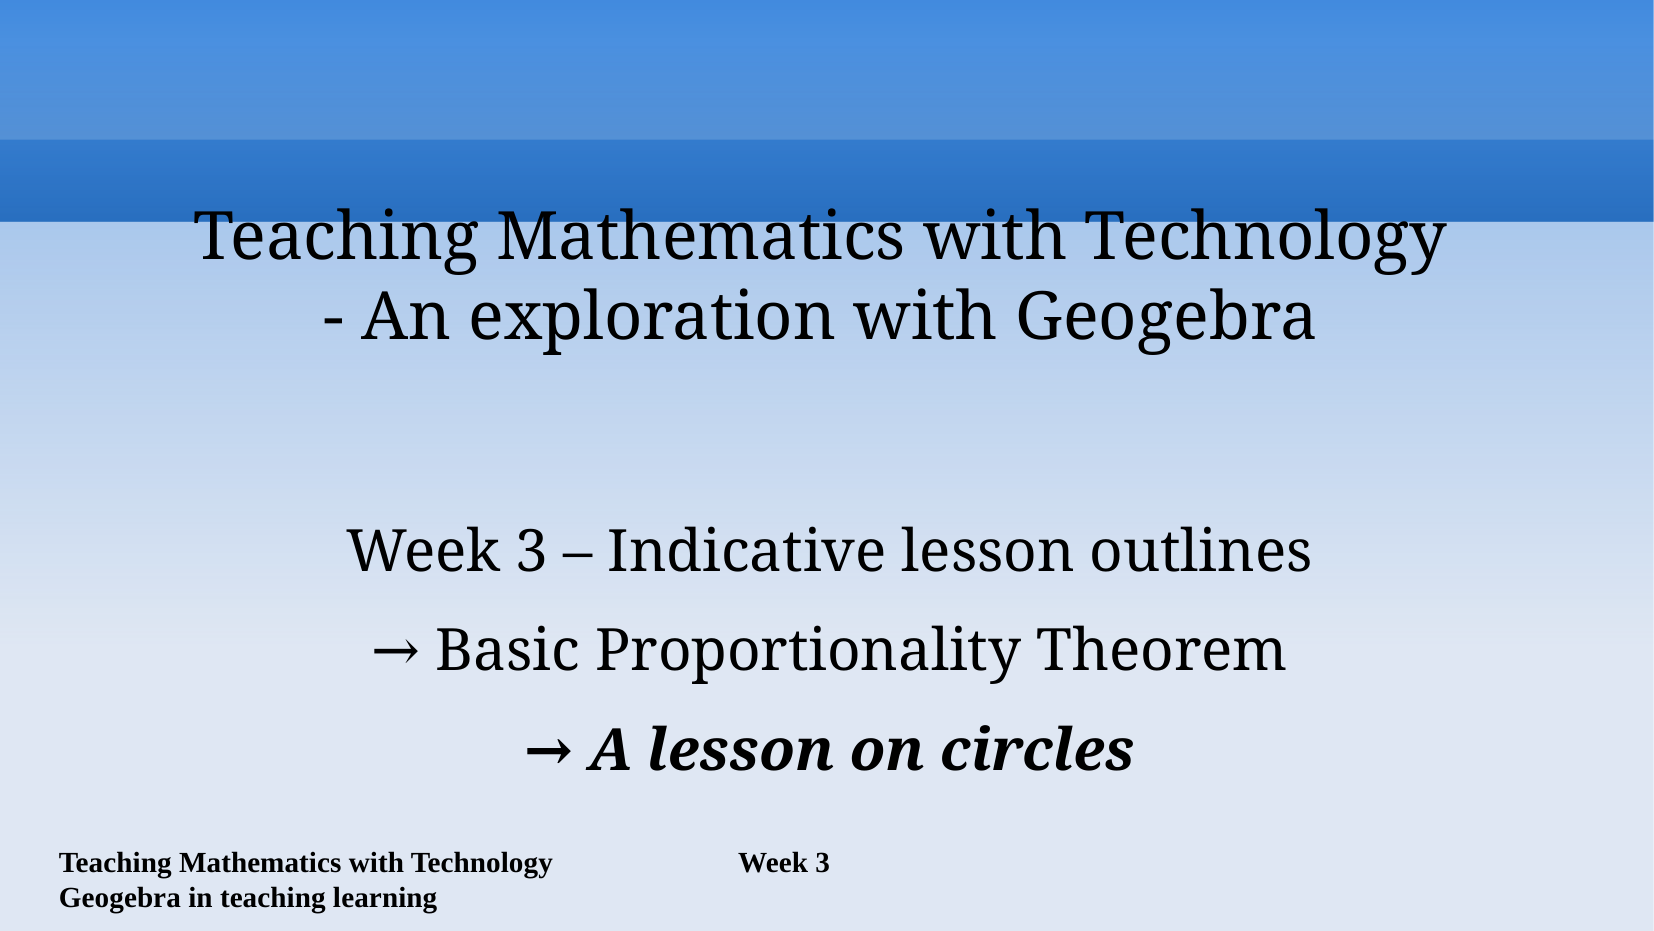

Teaching Mathematics with Technology
- An exploration with Geogebra
Week 3 – Indicative lesson outlines
→ Basic Proportionality Theorem
→ A lesson on circles